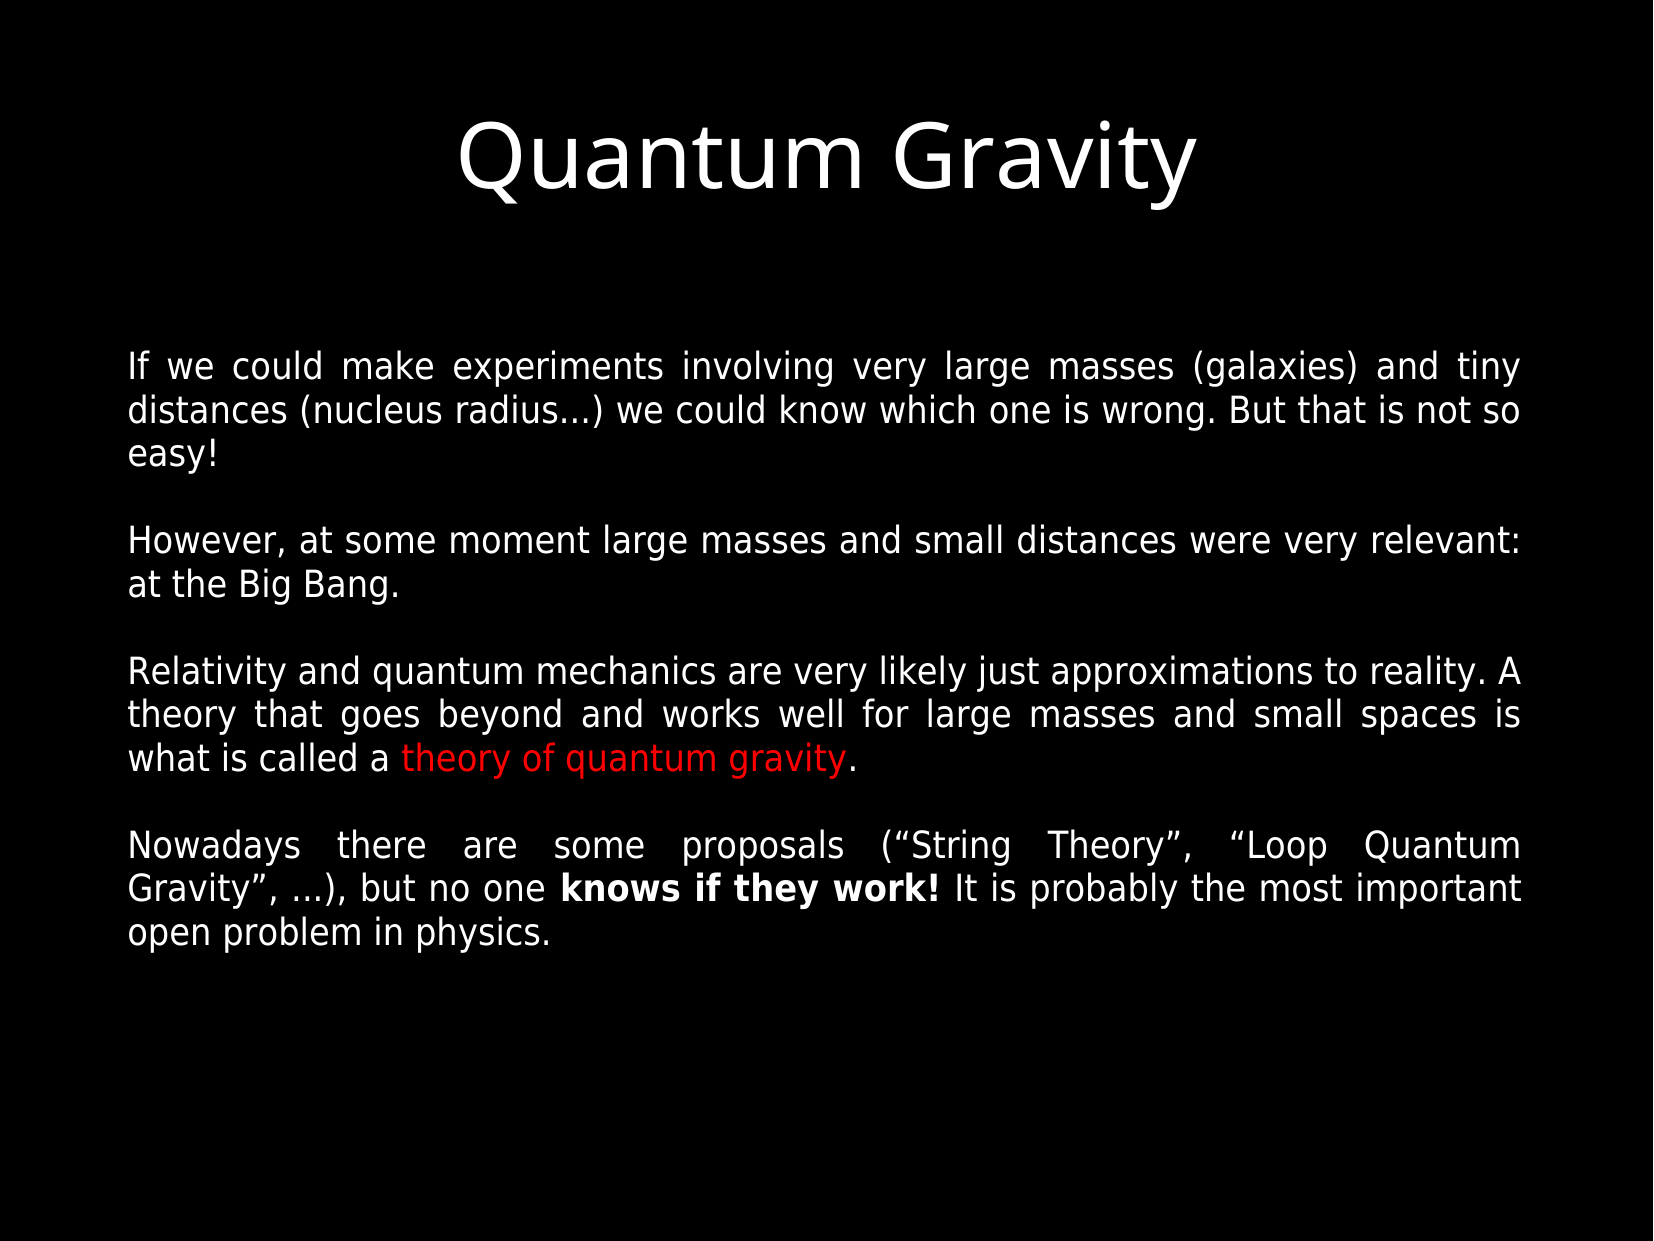

# Quantum Gravity
If we could make experiments involving very large masses (galaxies) and tiny distances (nucleus radius...) we could know which one is wrong. But that is not so easy!
However, at some moment large masses and small distances were very relevant: at the Big Bang.
Relativity and quantum mechanics are very likely just approximations to reality. A theory that goes beyond and works well for large masses and small spaces is what is called a theory of quantum gravity.
Nowadays there are some proposals (“String Theory”, “Loop Quantum Gravity”, ...), but no one knows if they work! It is probably the most important open problem in physics.